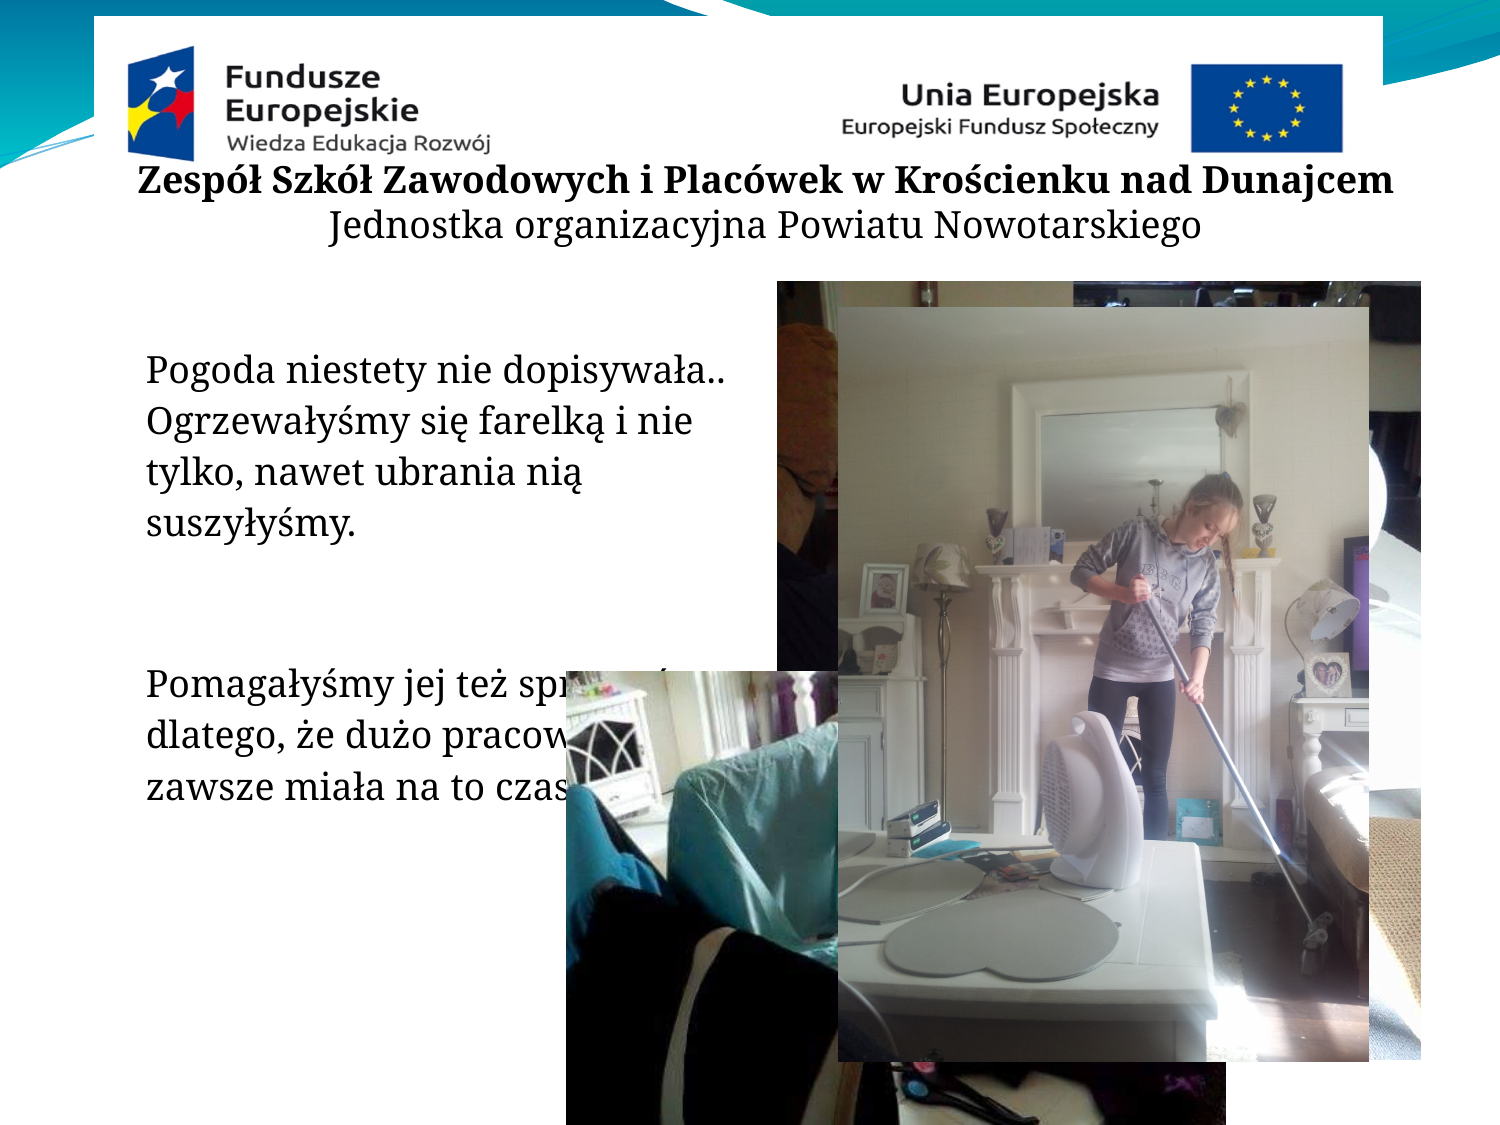

Zespół Szkół Zawodowych i Placówek w Krościenku nad Dunajcem
Jednostka organizacyjna Powiatu Nowotarskiego
# Pogoda niestety nie dopisywała.. Ogrzewałyśmy się farelką i nie tylko, nawet ubrania nią suszyłyśmy.
Pomagałyśmy jej też sprzątać, dlatego, że dużo pracowała i nie zawsze miała na to czas.